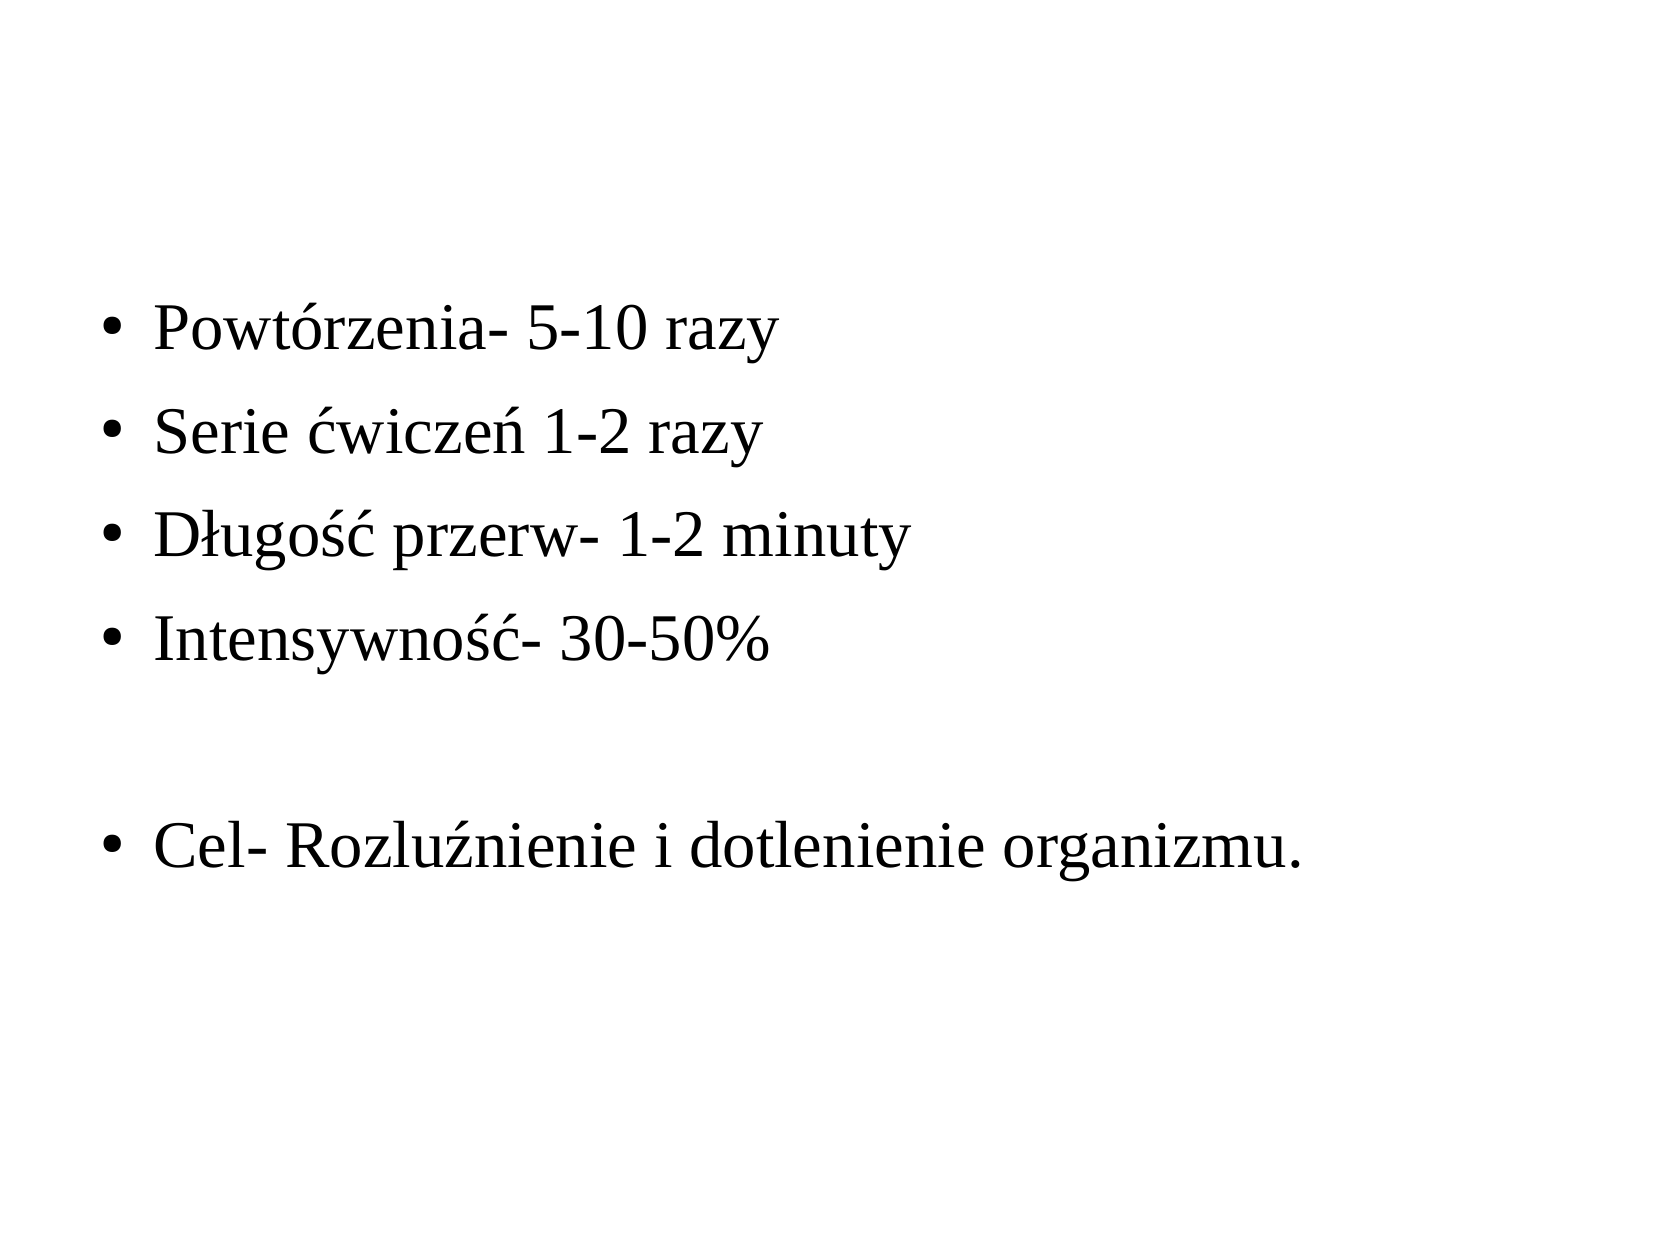

#
Powtórzenia- 5-10 razy
Serie ćwiczeń 1-2 razy
Długość przerw- 1-2 minuty
Intensywność- 30-50%
Cel- Rozluźnienie i dotlenienie organizmu.